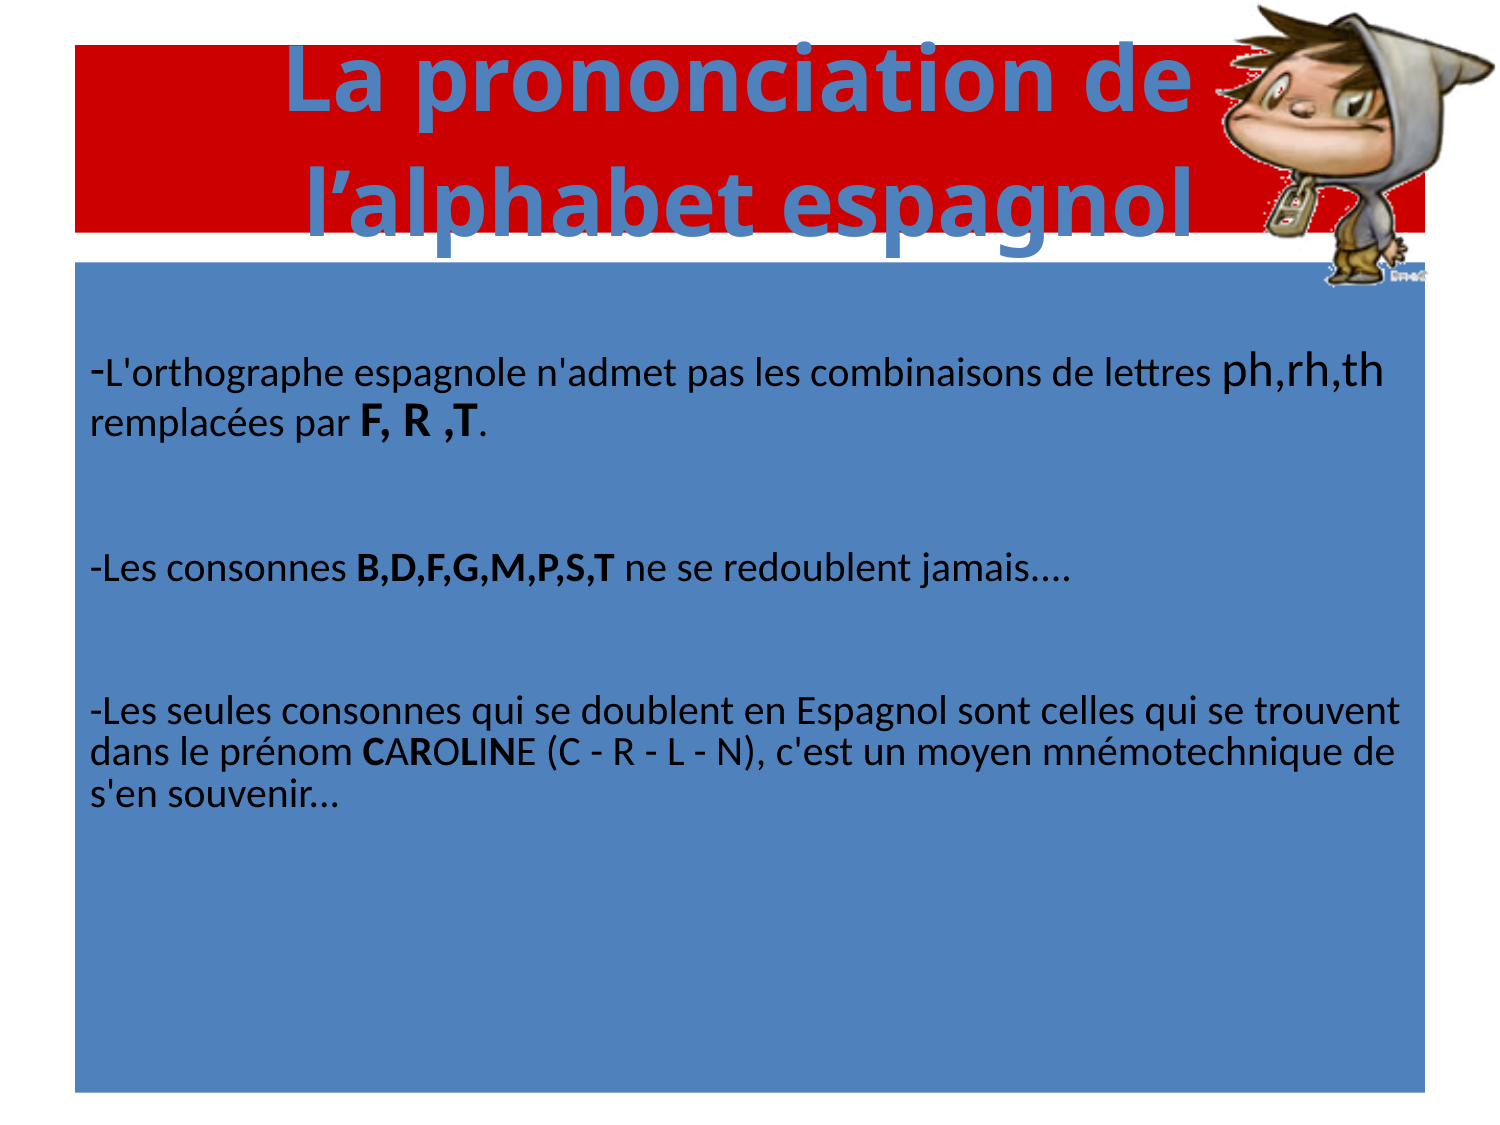

La prononciation de
l’alphabet espagnol
# -L'orthographe espagnole n'admet pas les combinaisons de lettres ph,rh,th remplacées par F, R ,T.
-Les consonnes B,D,F,G,M,P,S,T ne se redoublent jamais....
-Les seules consonnes qui se doublent en Espagnol sont celles qui se trouvent dans le prénom CAROLINE (C - R - L - N), c'est un moyen mnémotechnique de s'en souvenir...